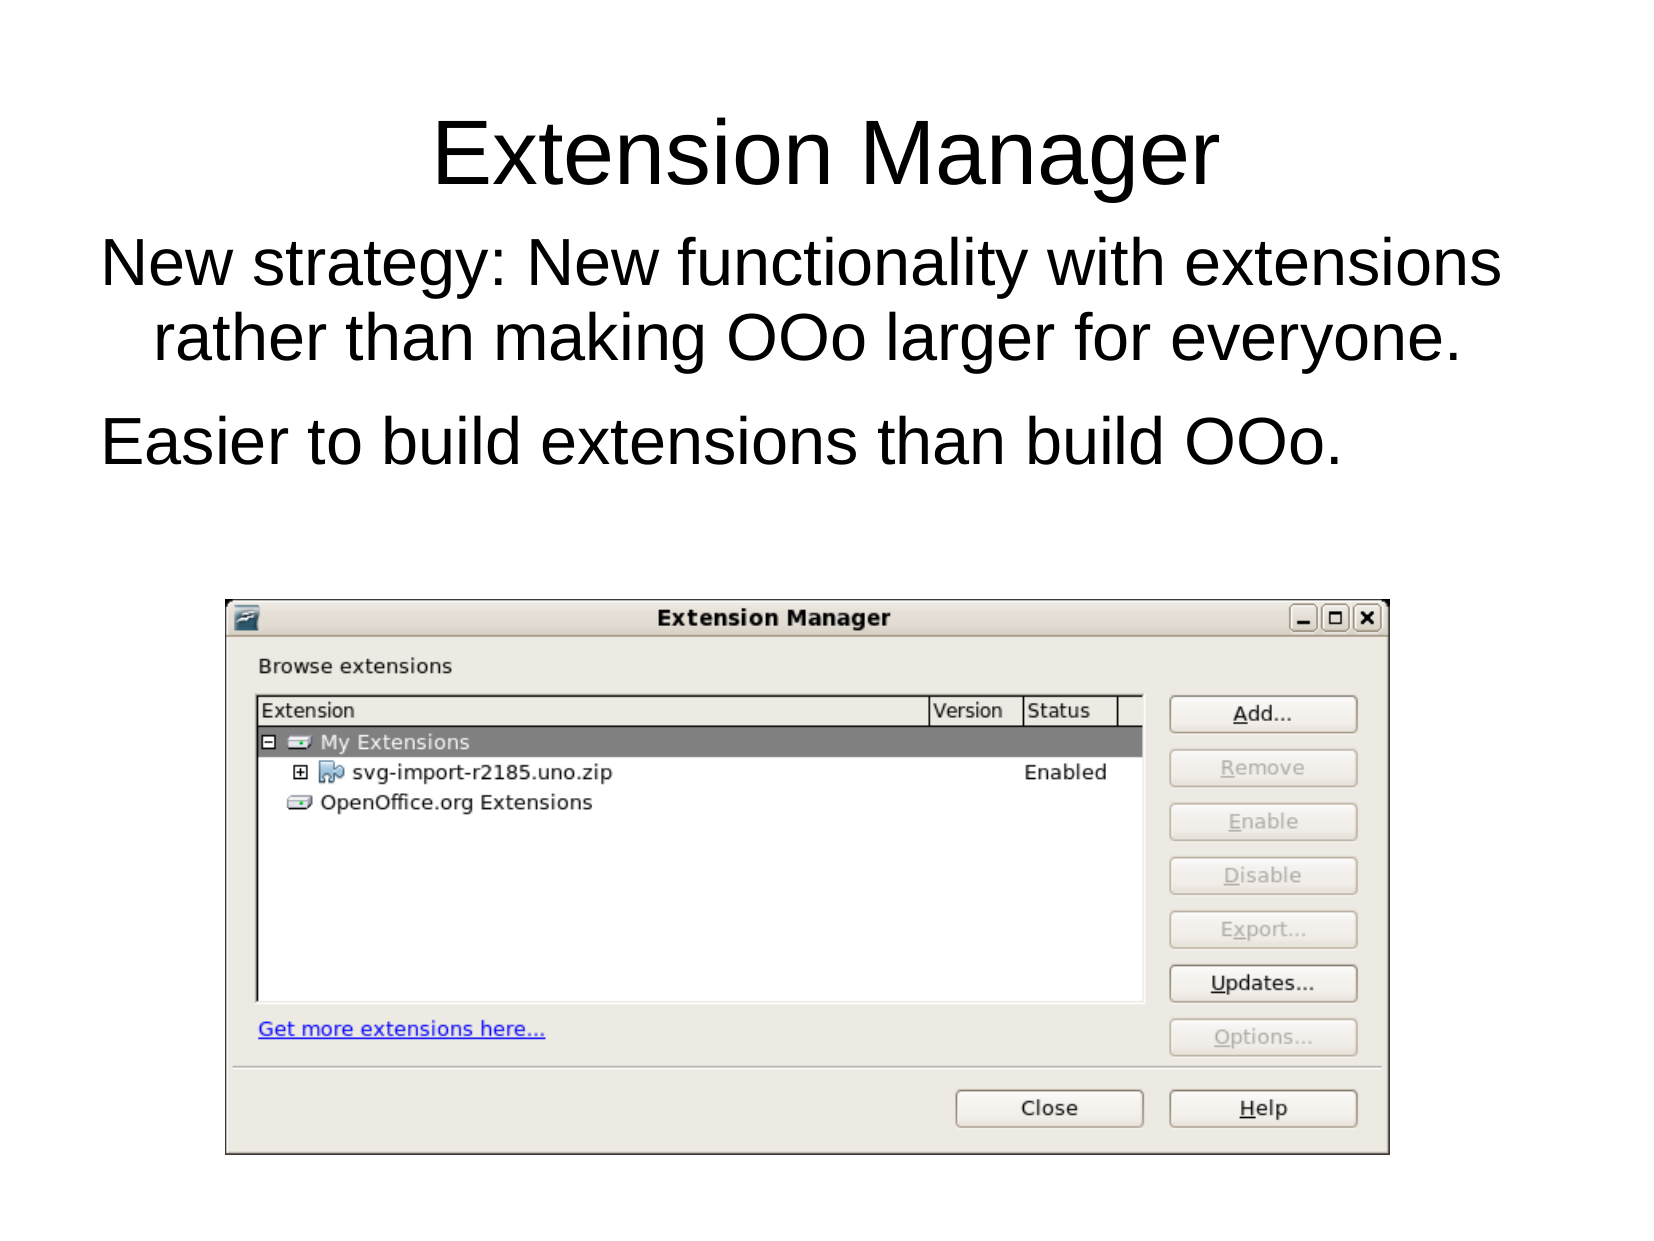

# Extension Manager
New strategy: New functionality with extensions rather than making OOo larger for everyone.
Easier to build extensions than build OOo.